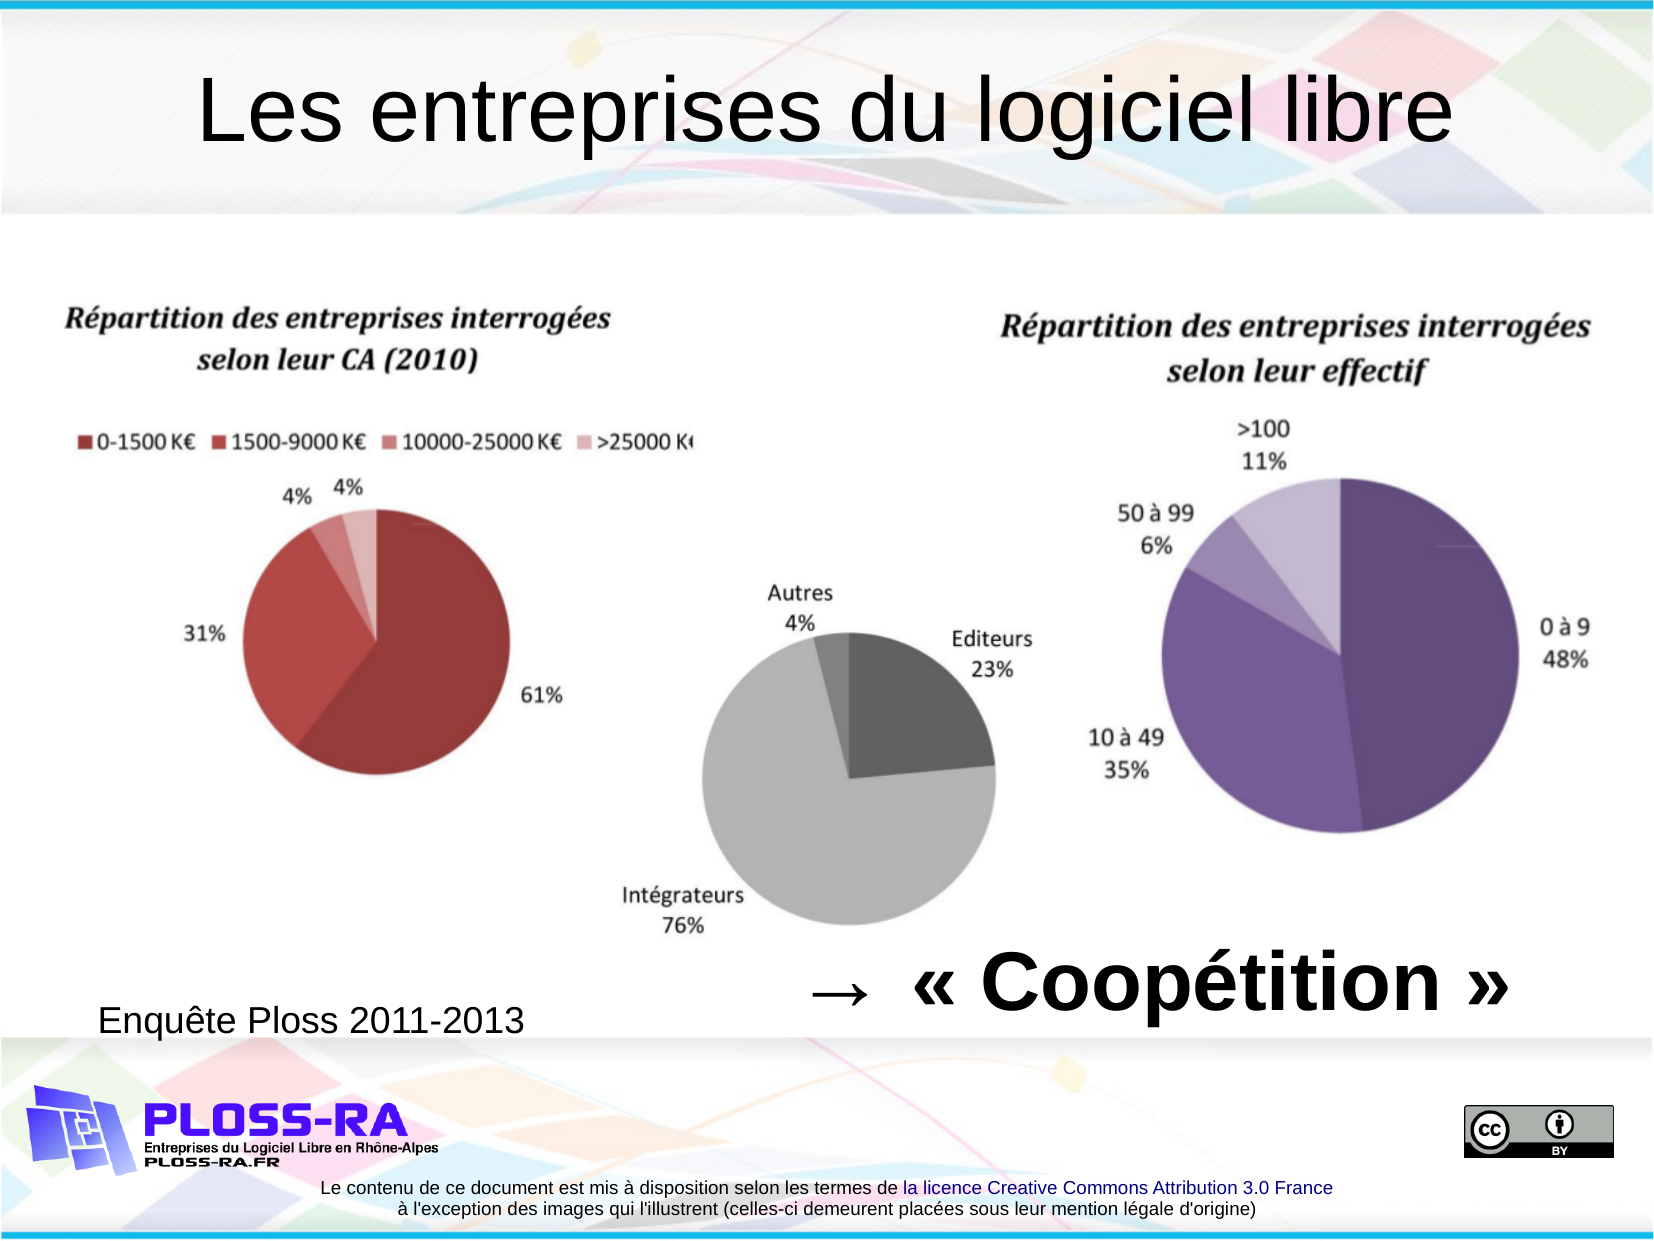

# Les entreprises du logiciel libre
→ « Coopétition »
Enquête Ploss 2011-2013